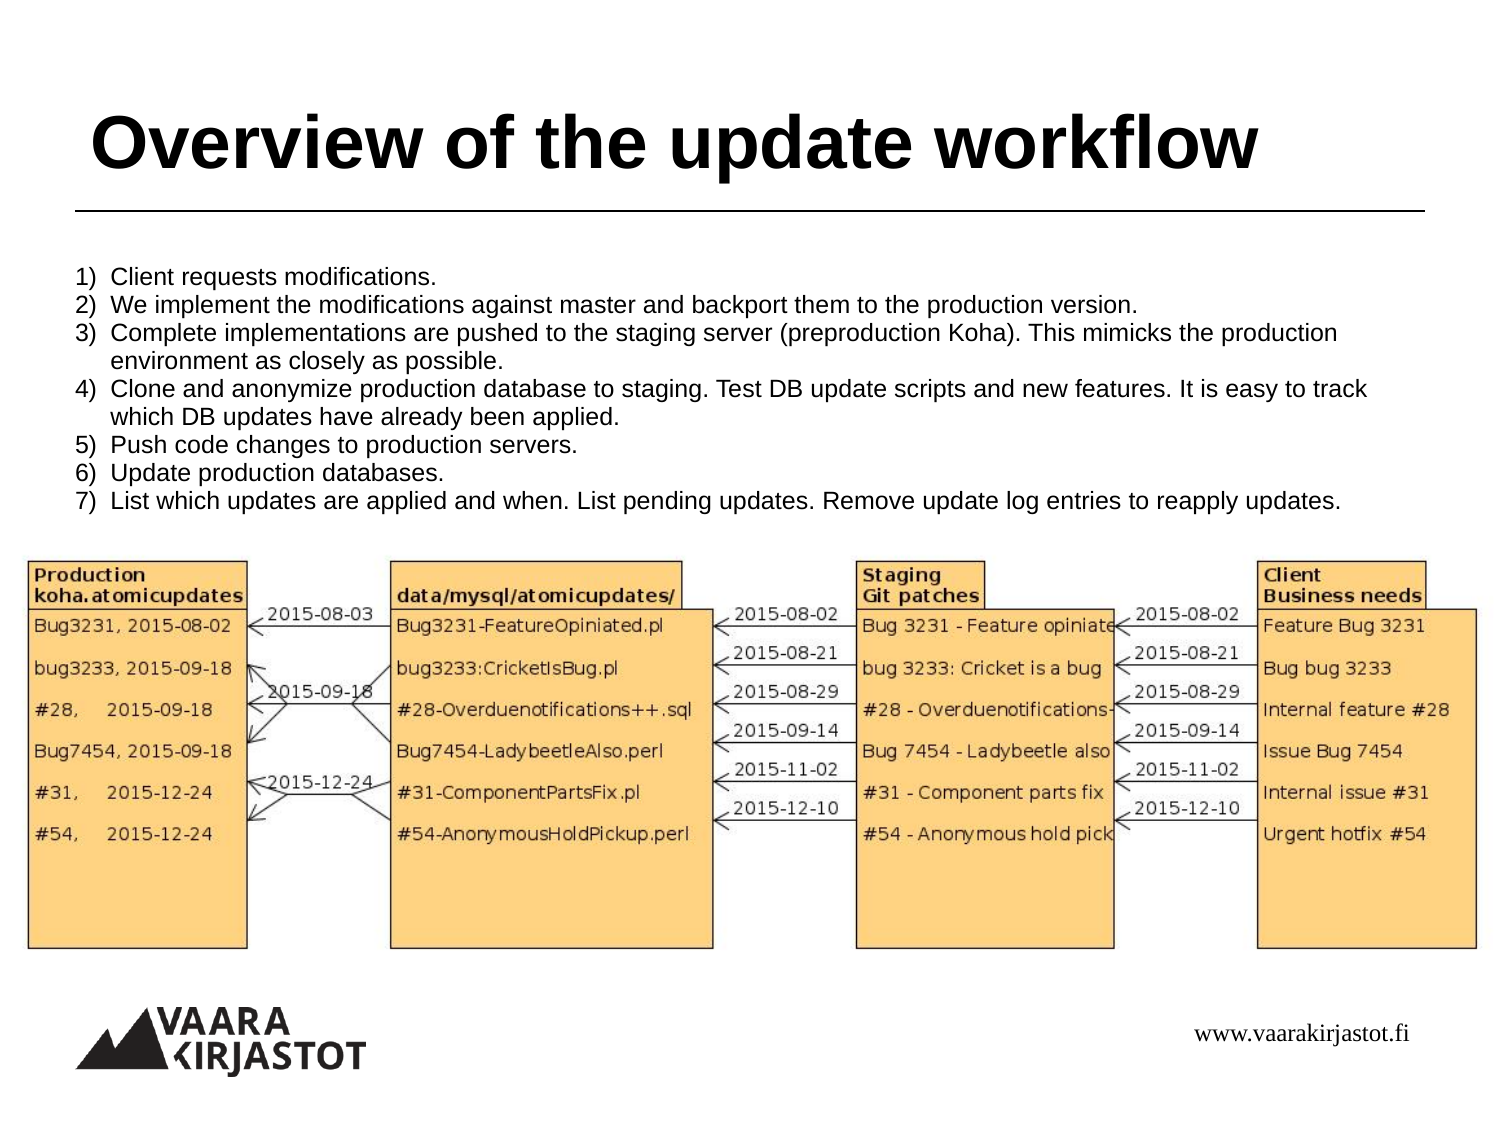

# Overview of the update workflow
Client requests modifications.
We implement the modifications against master and backport them to the production version.
Complete implementations are pushed to the staging server (preproduction Koha). This mimicks the production environment as closely as possible.
Clone and anonymize production database to staging. Test DB update scripts and new features. It is easy to track which DB updates have already been applied.
Push code changes to production servers.
Update production databases.
List which updates are applied and when. List pending updates. Remove update log entries to reapply updates.
www.vaarakirjastot.fi